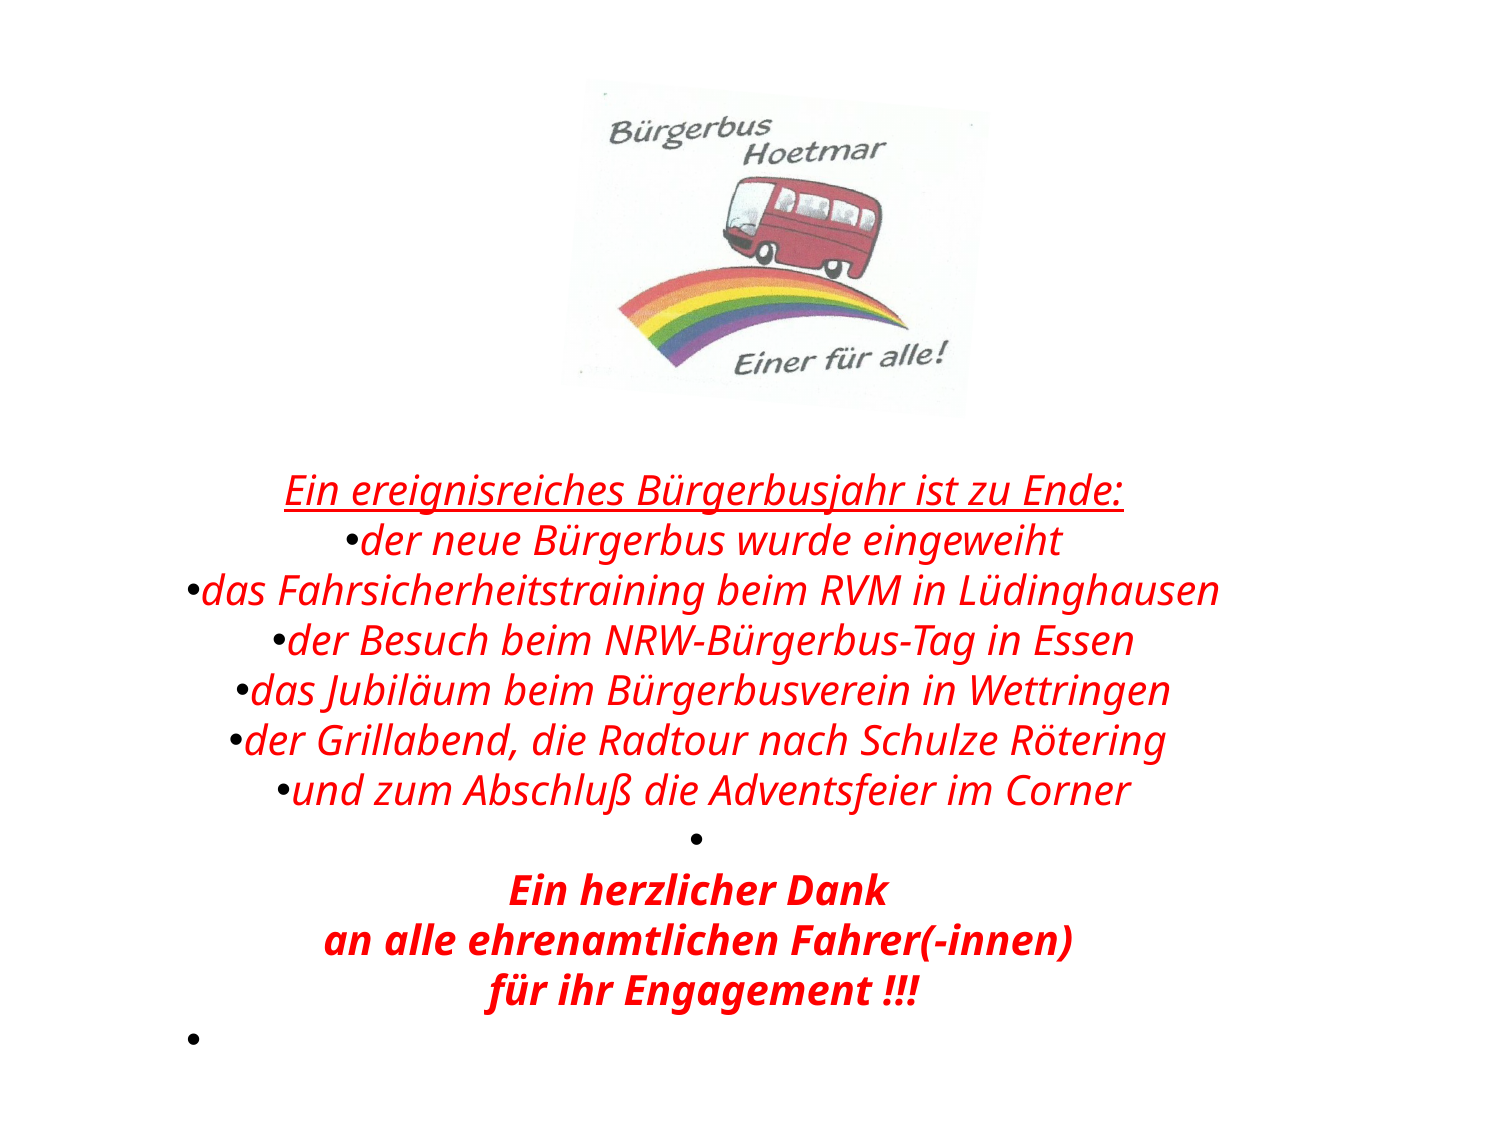

Ein ereignisreiches Bürgerbusjahr ist zu Ende:
der neue Bürgerbus wurde eingeweiht
das Fahrsicherheitstraining beim RVM in Lüdinghausen
der Besuch beim NRW-Bürgerbus-Tag in Essen
das Jubiläum beim Bürgerbusverein in Wettringen
der Grillabend, die Radtour nach Schulze Rötering
und zum Abschluß die Adventsfeier im Corner
Ein herzlicher Dank
an alle ehrenamtlichen Fahrer(-innen)
für ihr Engagement !!!